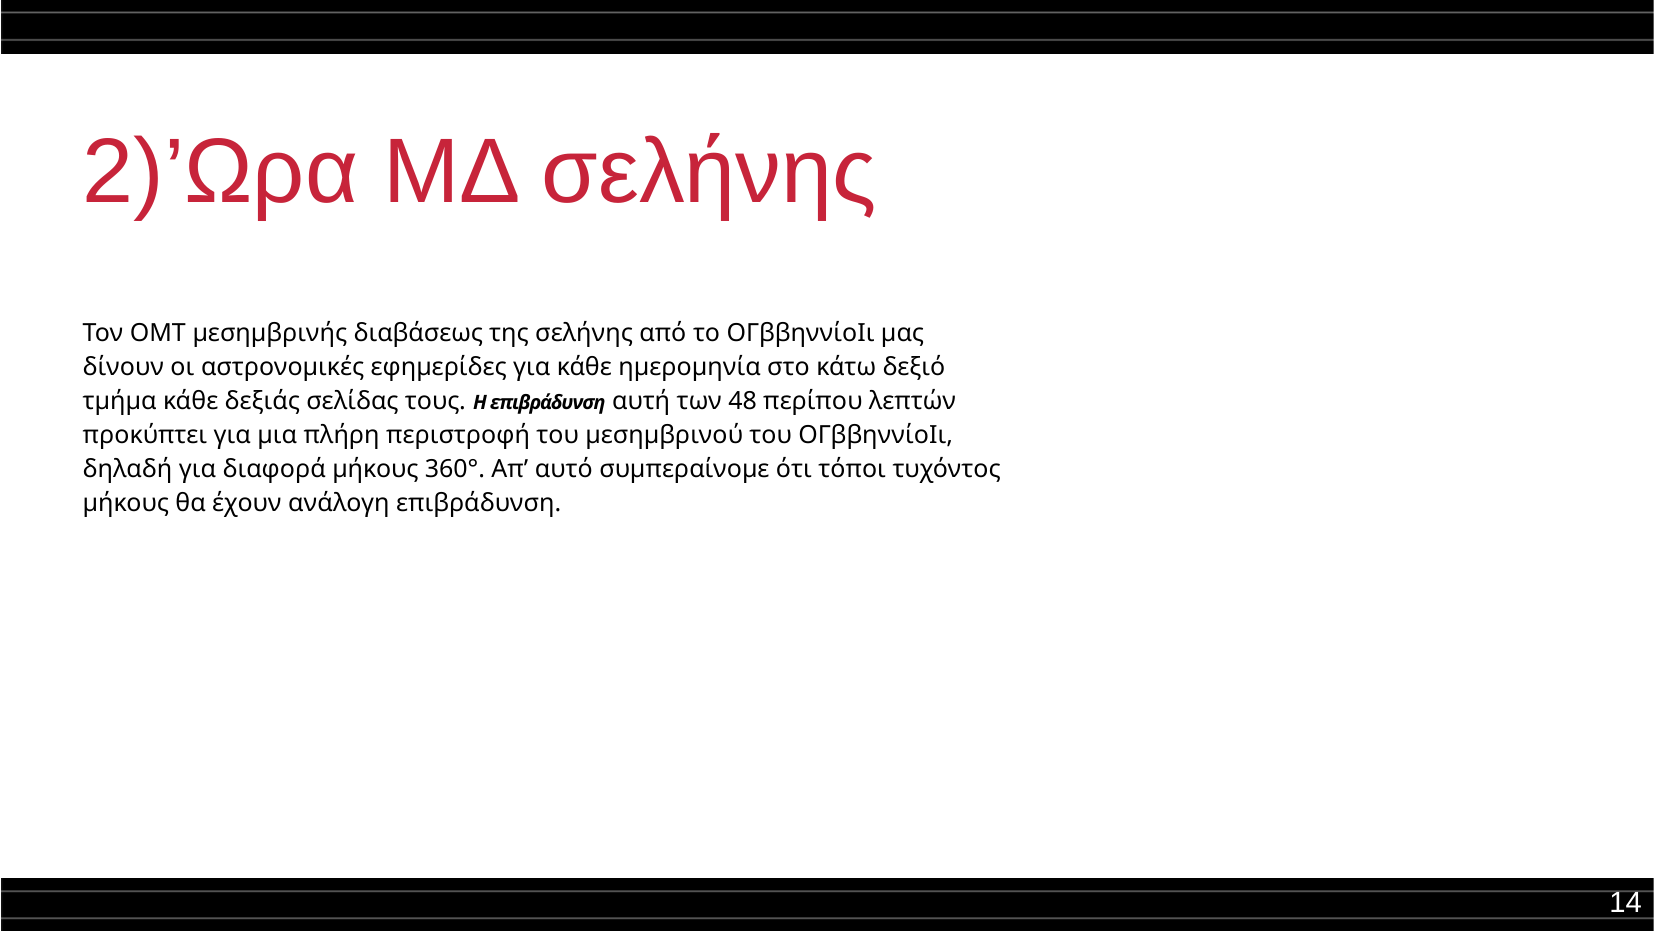

# 2)’Ωρα ΜΔ σελήνης
Τον ΟΜΤ μεσημβρινής διαβάσεως της σελήνης από το ΟΓββηννίοΙι μας δίνουν οι αστρονομικές εφημερίδες για κάθε ημερομηνία στο κάτω δεξιό τμήμα κάθε δεξιάς σελίδας τους. Η επιβράδυνση αυτή των 48 περίπου λεπτών προκύπτει για μια πλήρη περιστροφή του μεσημβρινού του ΟΓββηννίοΙι, δηλαδή για διαφορά μήκους 360°. Απ’ αυτό συμπεραίνομε ότι τόποι τυχόντος μήκους θα έχουν ανάλογη επιβράδυνση.